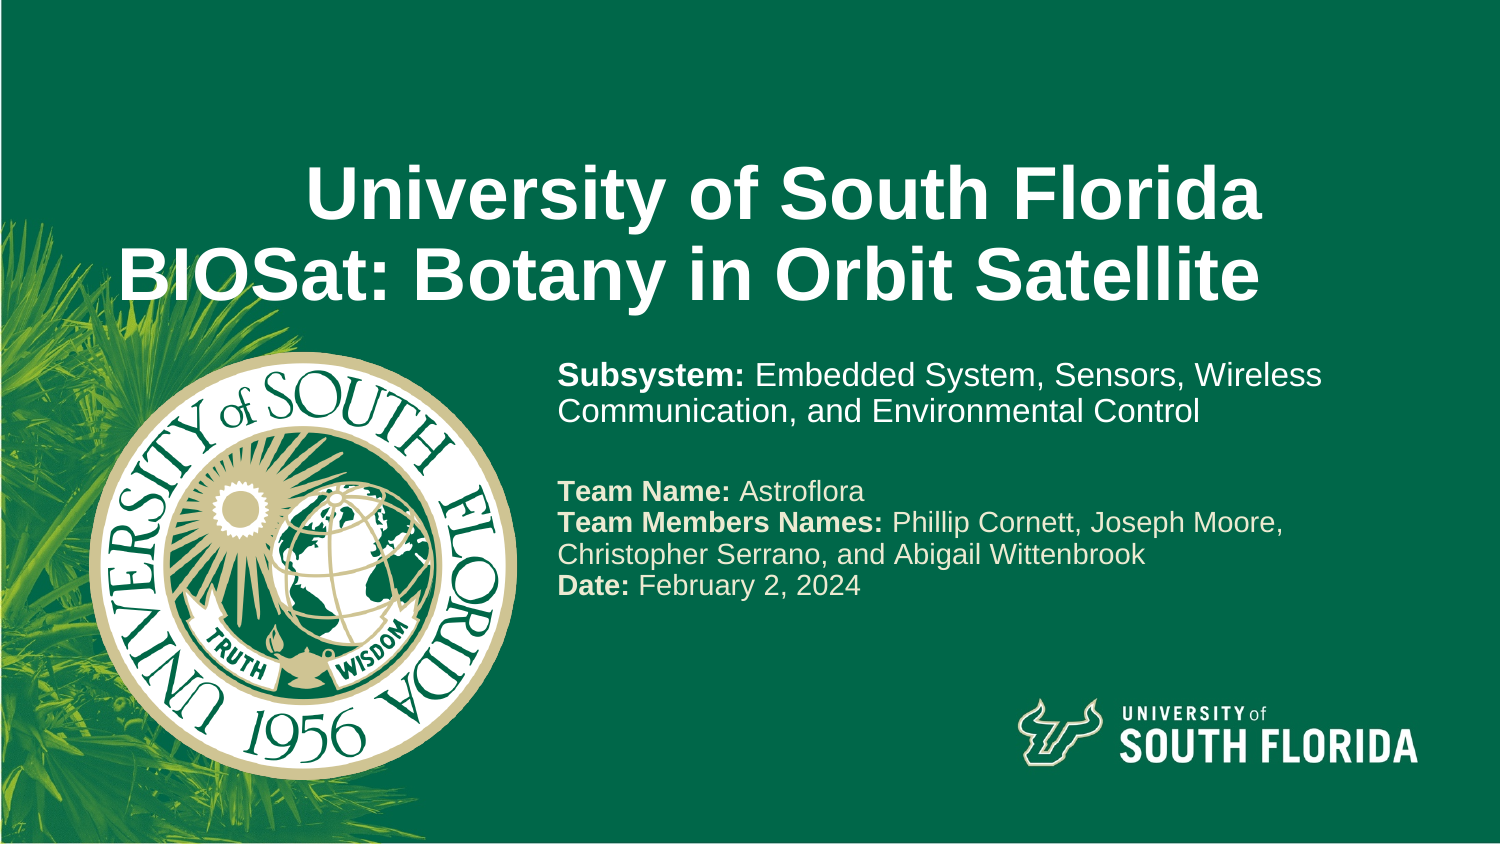

# University of South Florida BIOSat: Botany in Orbit Satellite
Subsystem: Embedded System, Sensors, Wireless Communication, and Environmental Control
Team Name: Astroflora
Team Members Names: Phillip Cornett, Joseph Moore, Christopher Serrano, and Abigail Wittenbrook
Date: February 2, 2024